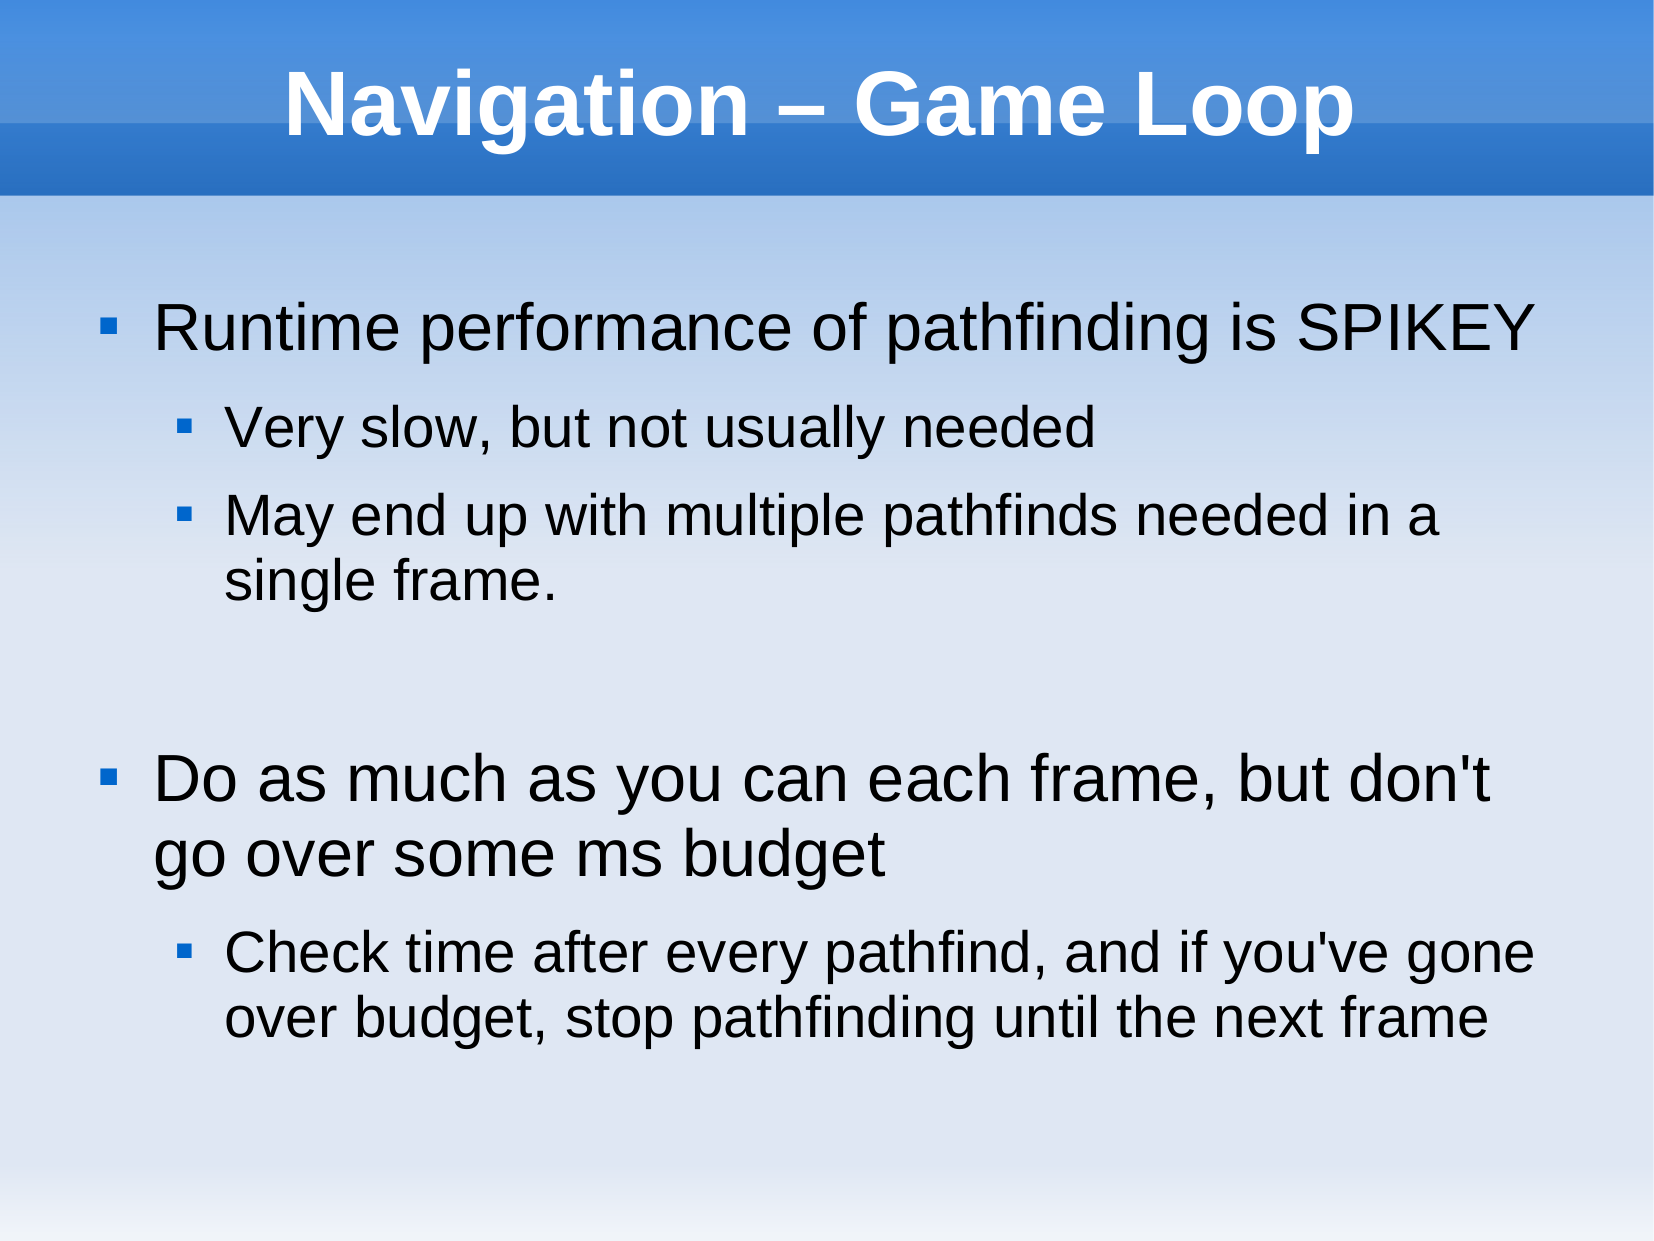

# Navigation – Game Loop
Runtime performance of pathfinding is SPIKEY
Very slow, but not usually needed
May end up with multiple pathfinds needed in a single frame.
Do as much as you can each frame, but don't go over some ms budget
Check time after every pathfind, and if you've gone over budget, stop pathfinding until the next frame